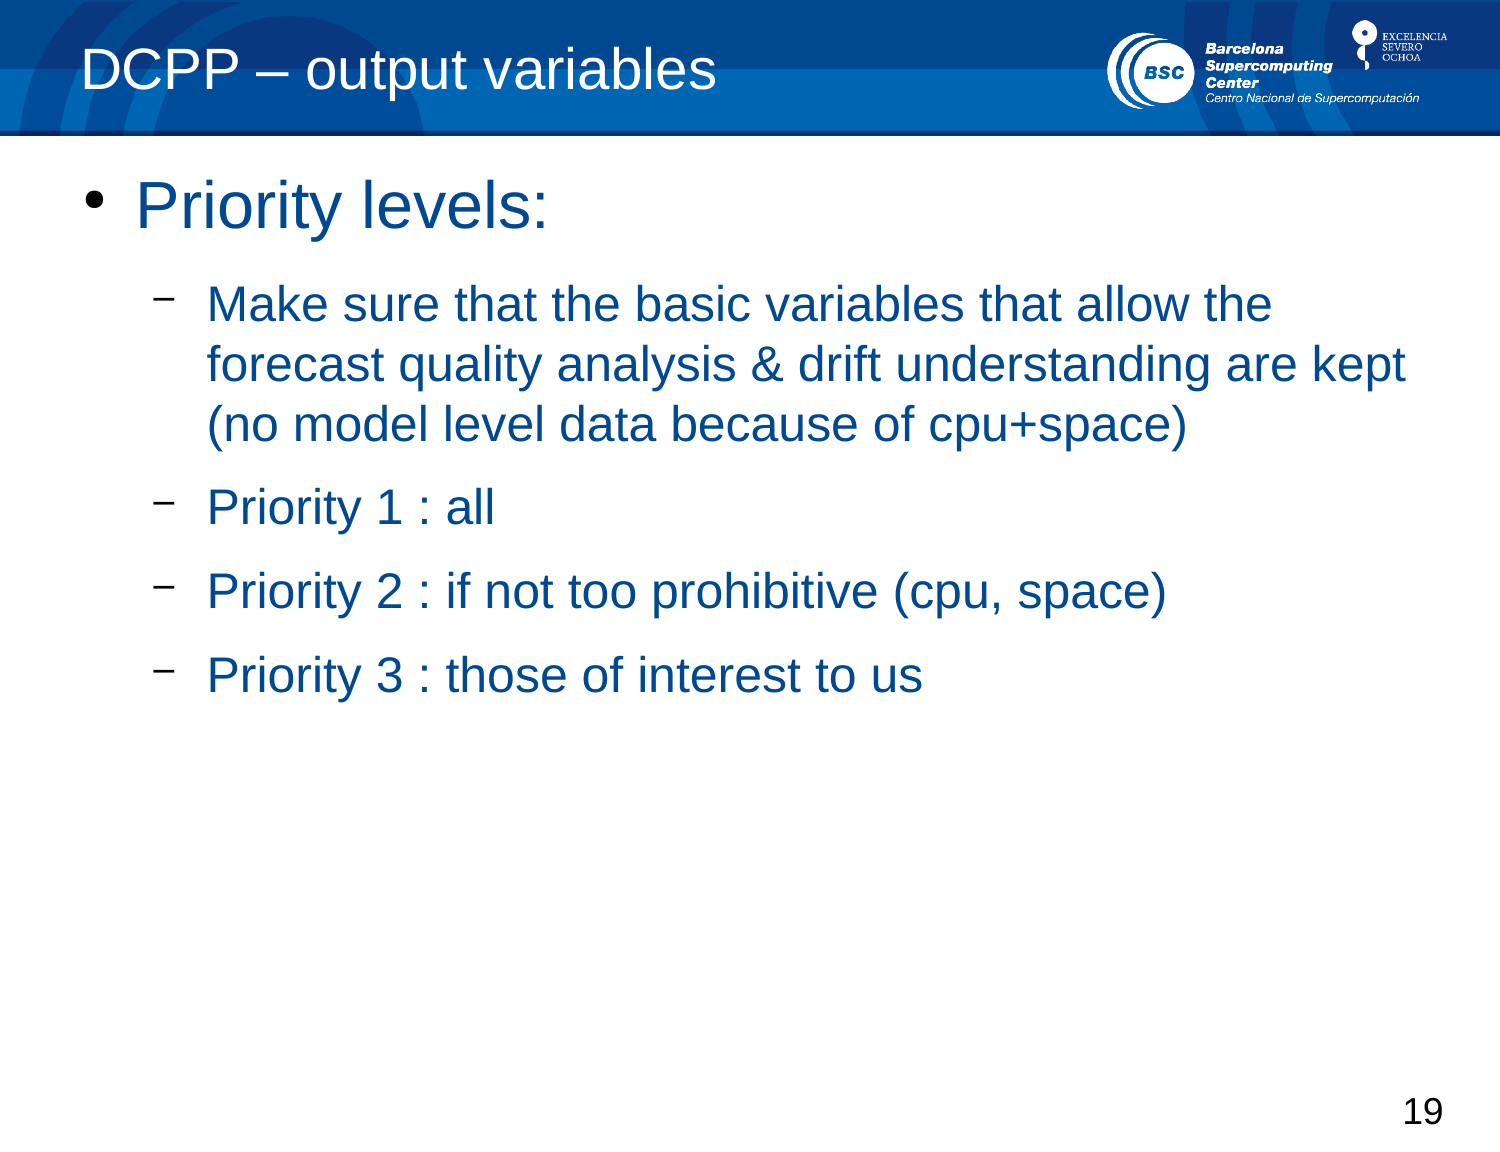

DCPP – output variables
# Priority levels:
Make sure that the basic variables that allow the forecast quality analysis & drift understanding are kept (no model level data because of cpu+space)
Priority 1 : all
Priority 2 : if not too prohibitive (cpu, space)
Priority 3 : those of interest to us